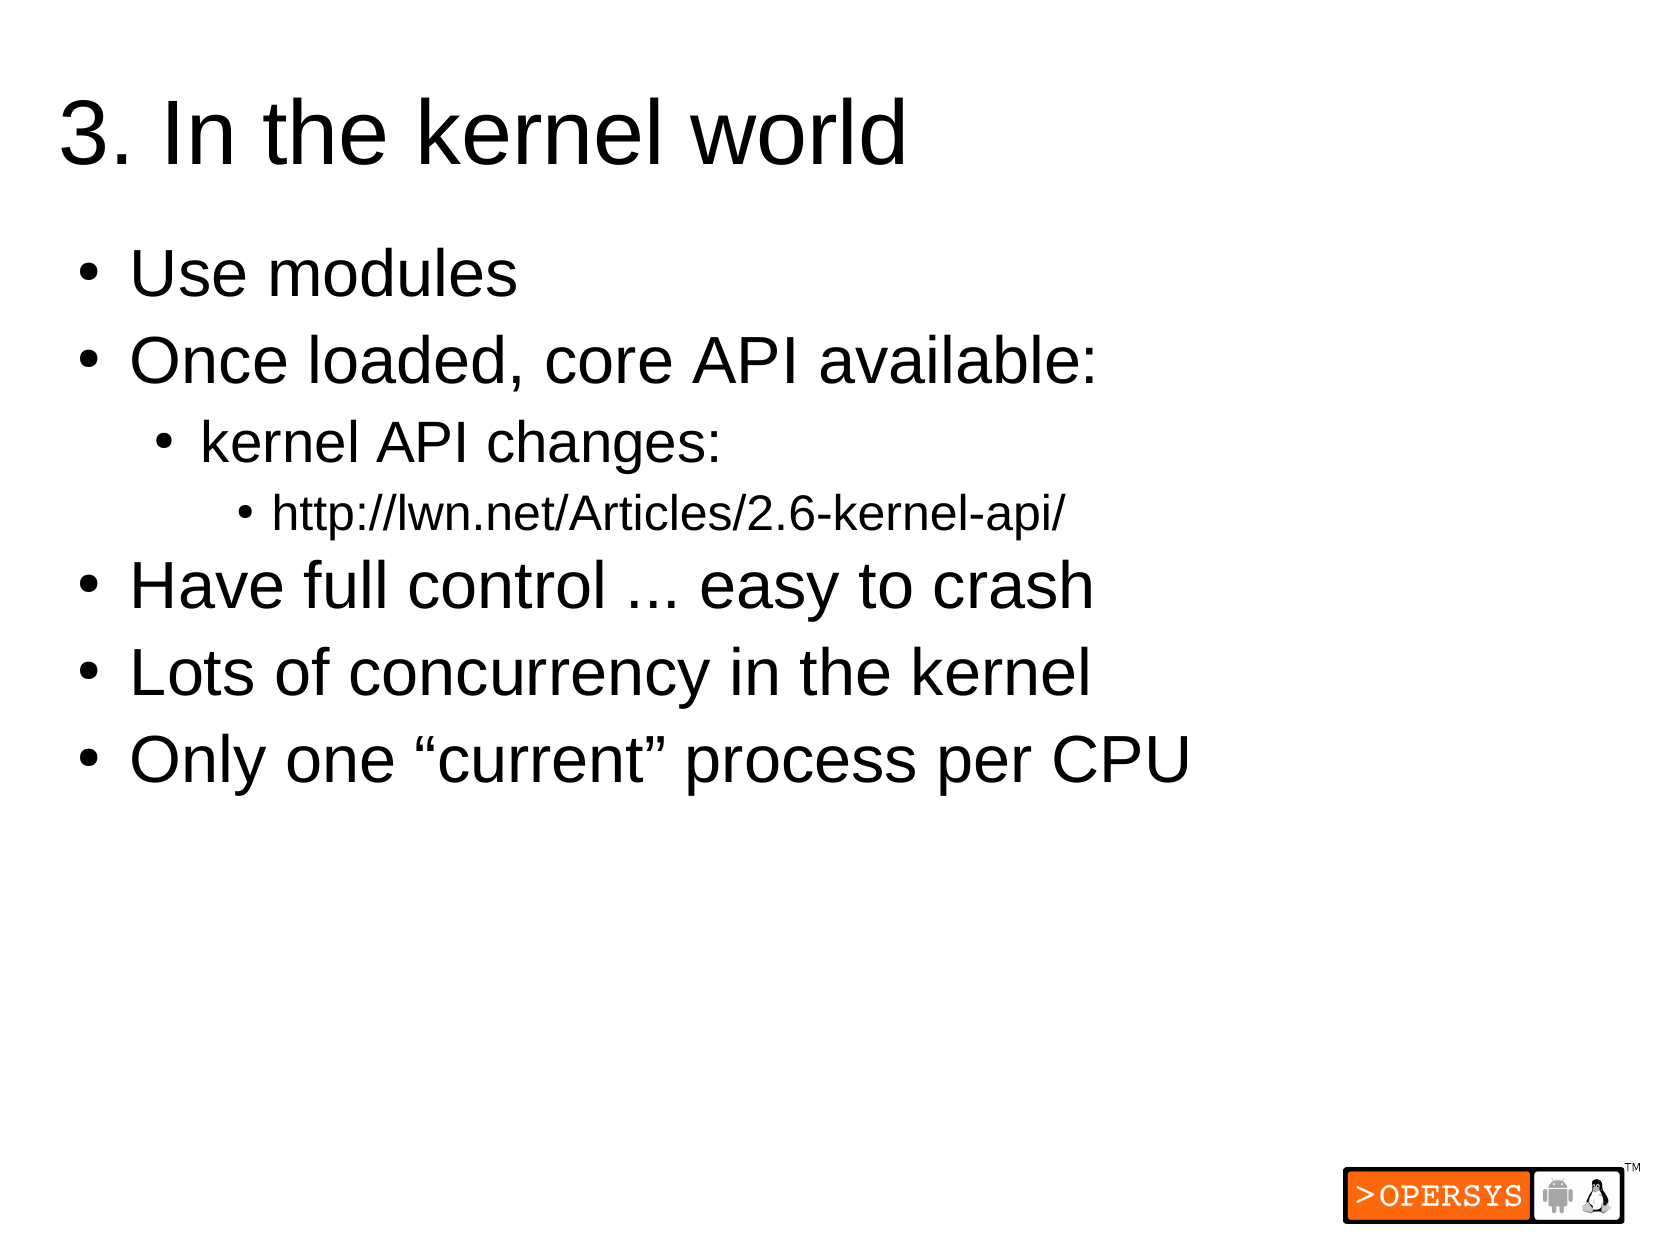

# 3. In the kernel world
Use modules
Once loaded, core API available:
kernel API changes:
http://lwn.net/Articles/2.6-kernel-api/
Have full control ... easy to crash
Lots of concurrency in the kernel
Only one “current” process per CPU